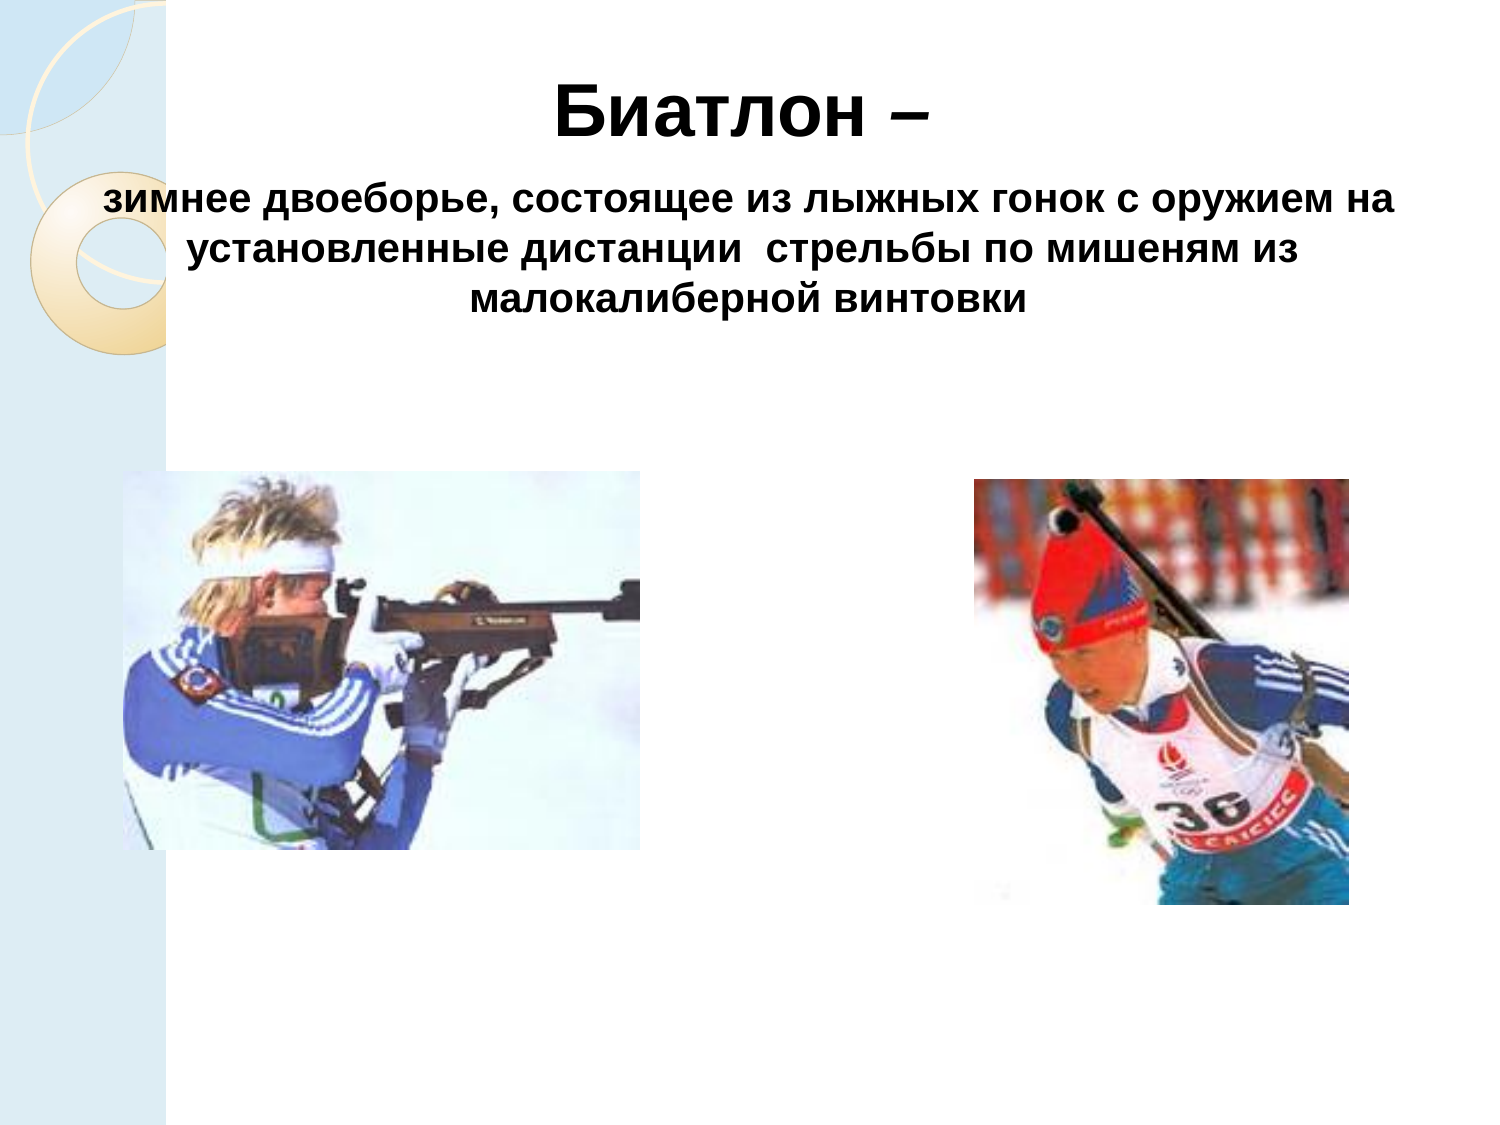

Биатлон –
зимнее двоеборье, состоящее из лыжных гонок с оружием на установленные дистанции стрельбы по мишеням из малокалиберной винтовки